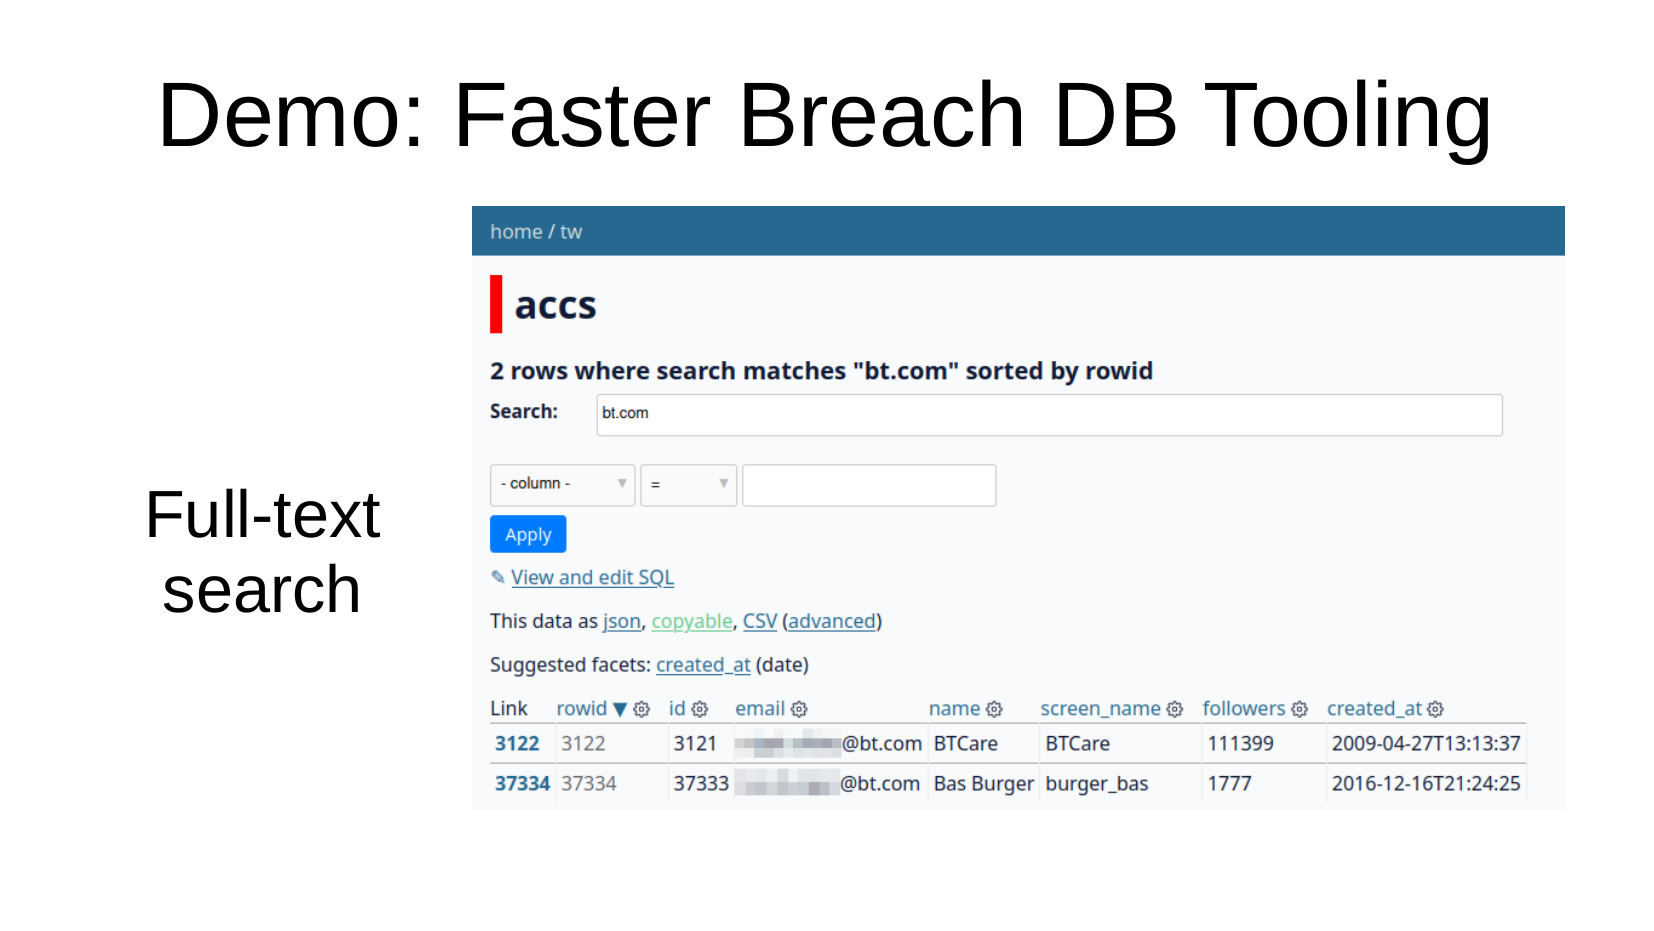

# Demo: Faster Breach DB Tooling
Full-text search